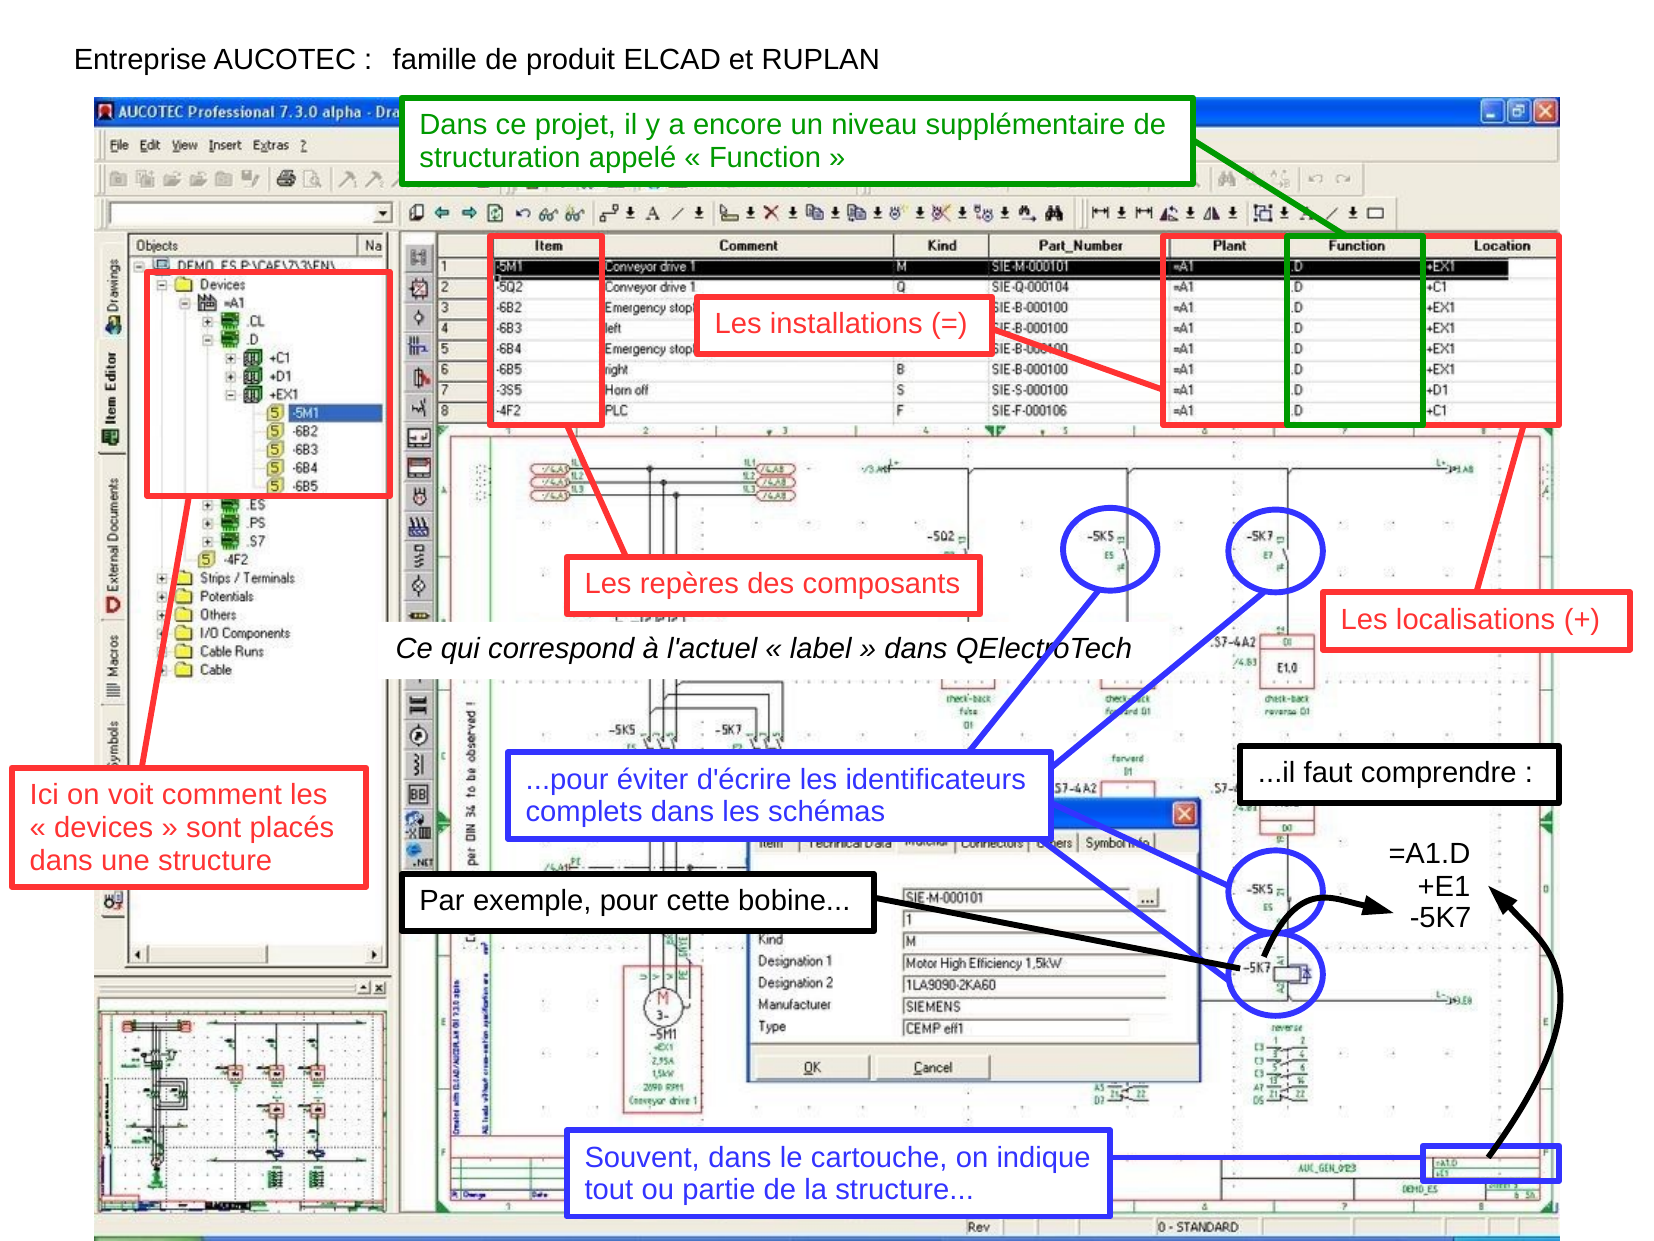

Entreprise AUCOTEC :
famille de produit ELCAD et RUPLAN
Dans ce projet, il y a encore un niveau supplémentaire de structuration appelé « Function »
Les installations (=)
Les repères des composants
Les localisations (+)
Ce qui correspond à l'actuel « label » dans QElectroTech
...il faut comprendre :
...pour éviter d'écrire les identificateurs complets dans les schémas
Ici on voit comment les « devices » sont placés dans une structure
=A1.D
+E1
Par exemple, pour cette bobine...
-5K7
Souvent, dans le cartouche, on indique tout ou partie de la structure...